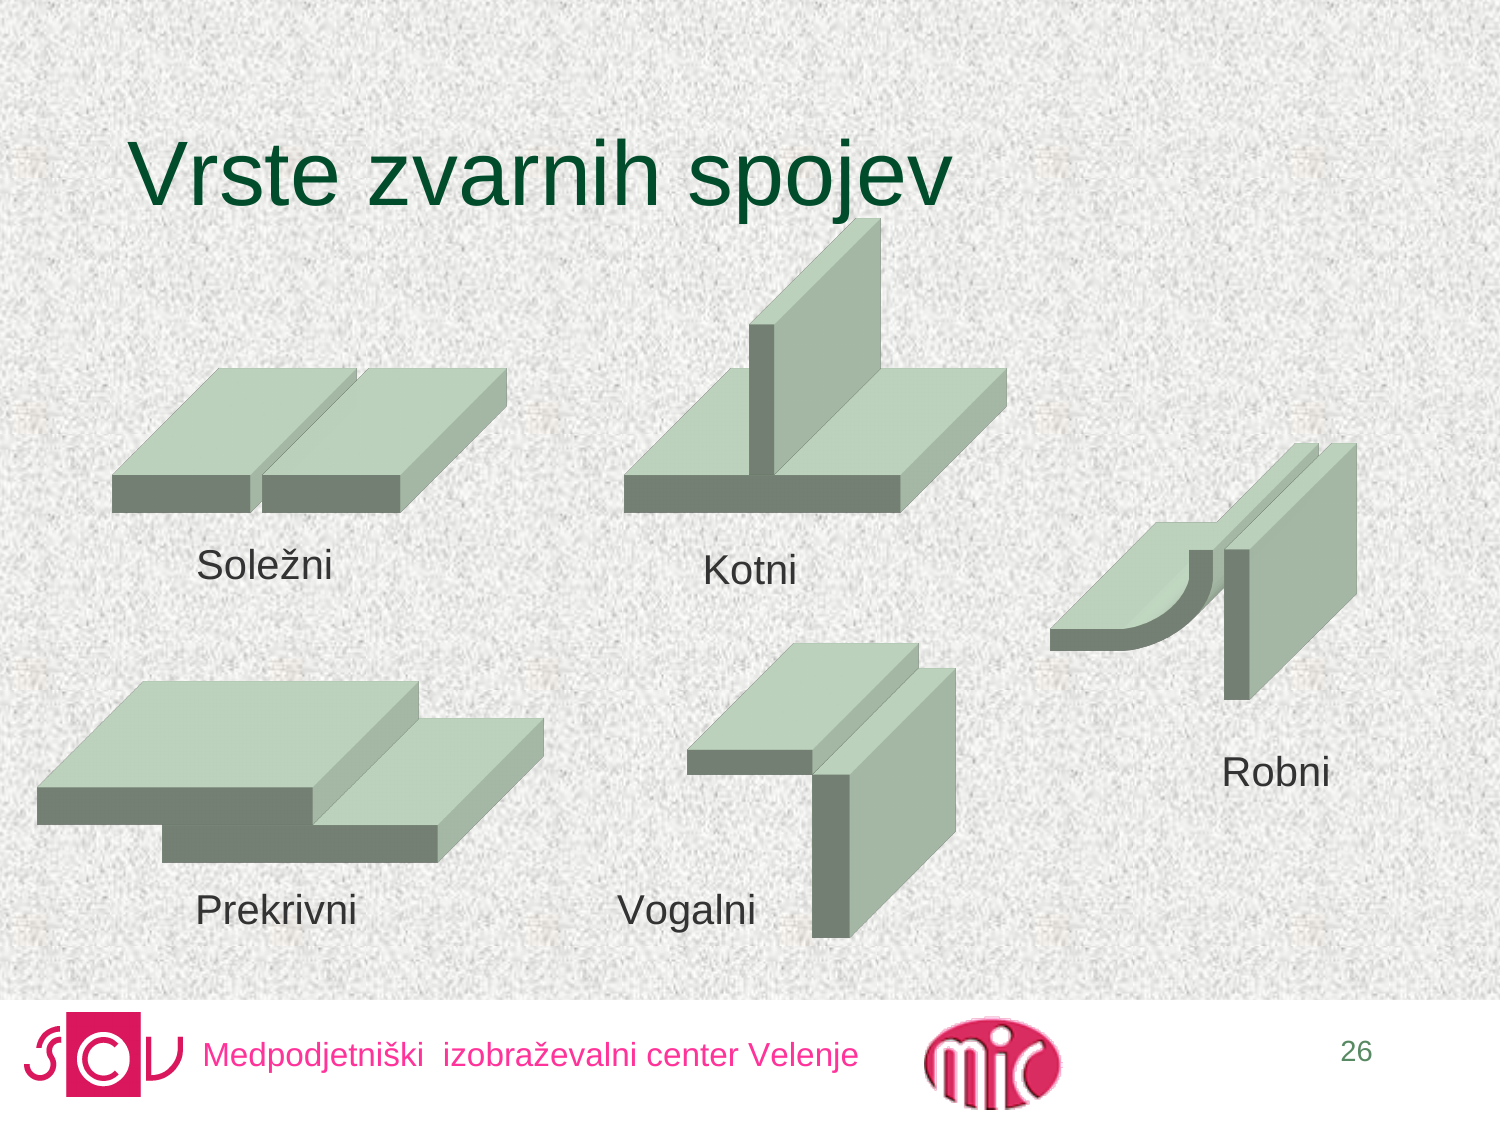

# Vrste zvarnih spojev
Soležni
Kotni
Robni
Prekrivni
Vogalni